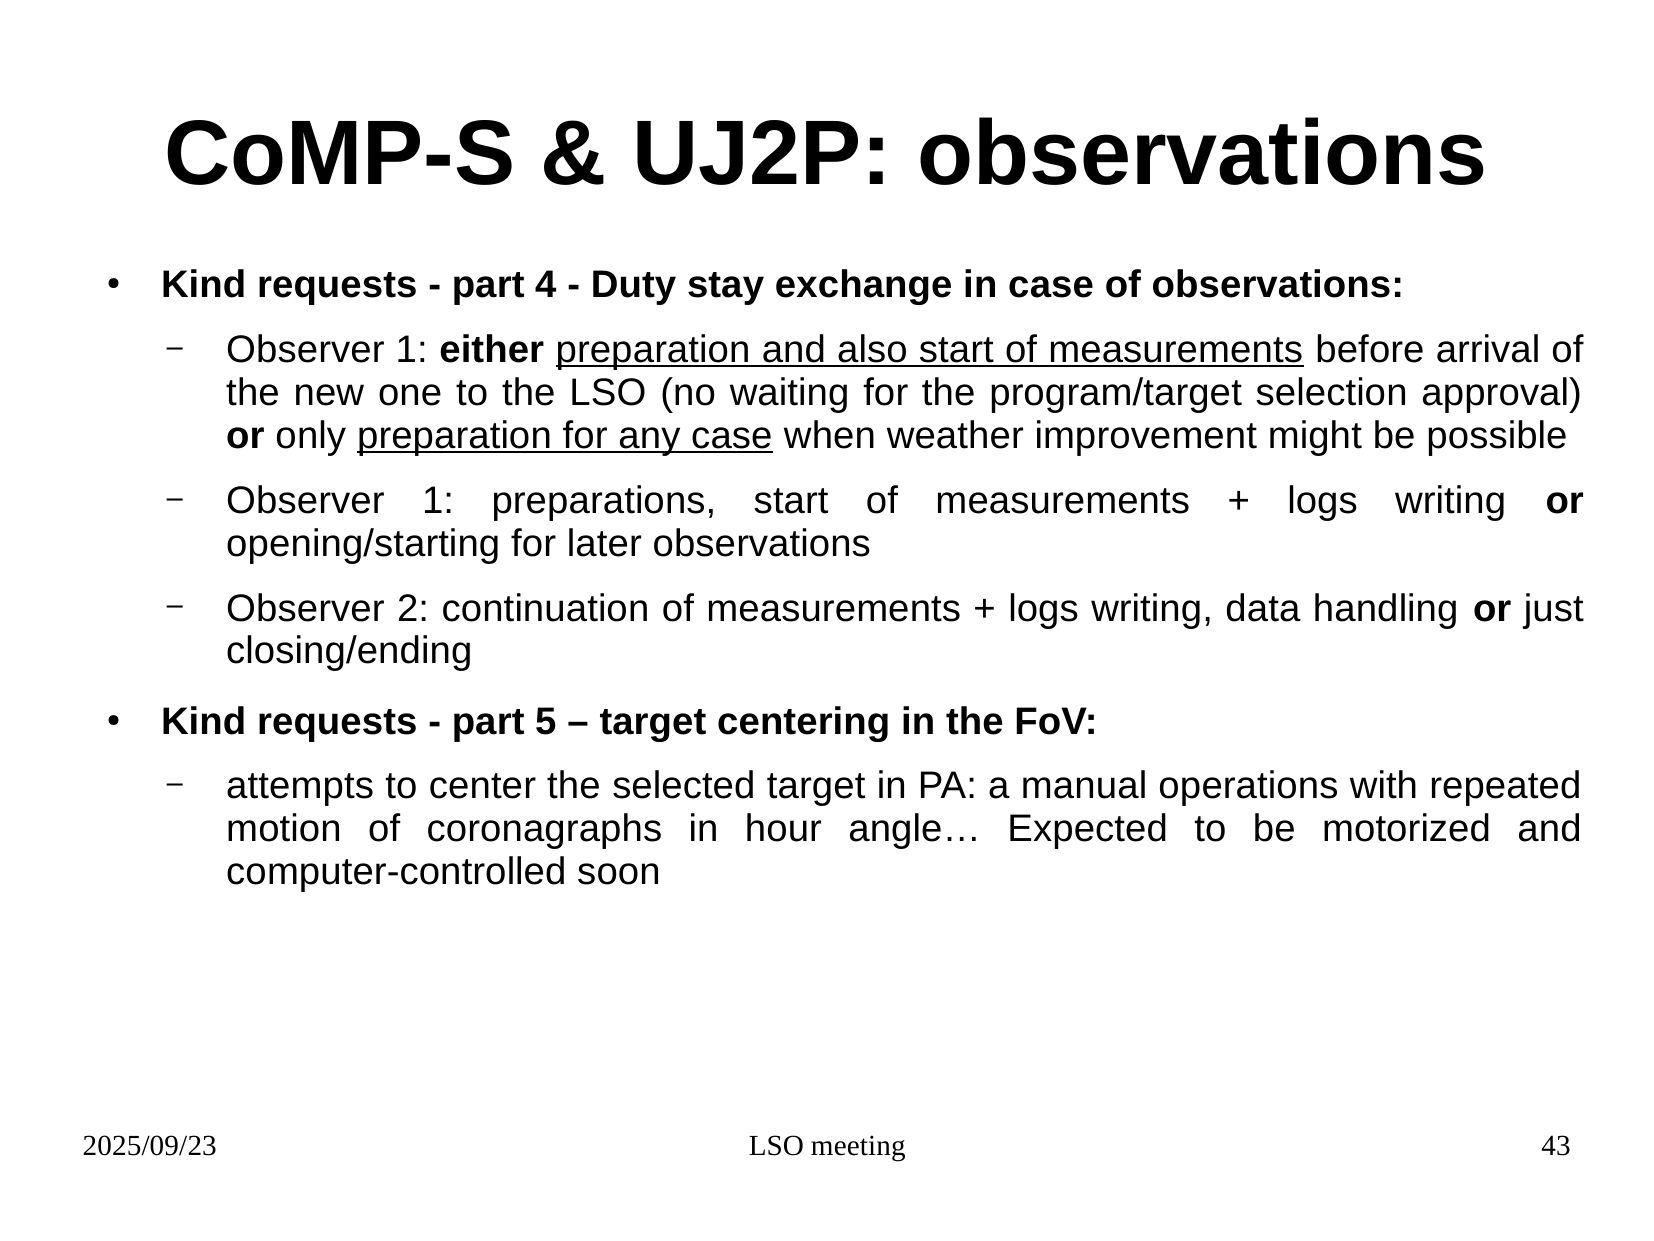

CoMP-S & UJ2P: observations
# Kind requests - part 4 - Duty stay exchange in case of observations:
Observer 1: either preparation and also start of measurements before arrival of the new one to the LSO (no waiting for the program/target selection approval) or only preparation for any case when weather improvement might be possible
Observer 1: preparations, start of measurements + logs writing or opening/starting for later observations
Observer 2: continuation of measurements + logs writing, data handling or just closing/ending
Kind requests - part 5 – target centering in the FoV:
attempts to center the selected target in PA: a manual operations with repeated motion of coronagraphs in hour angle… Expected to be motorized and computer-controlled soon
2025/09/23
LSO meeting
43